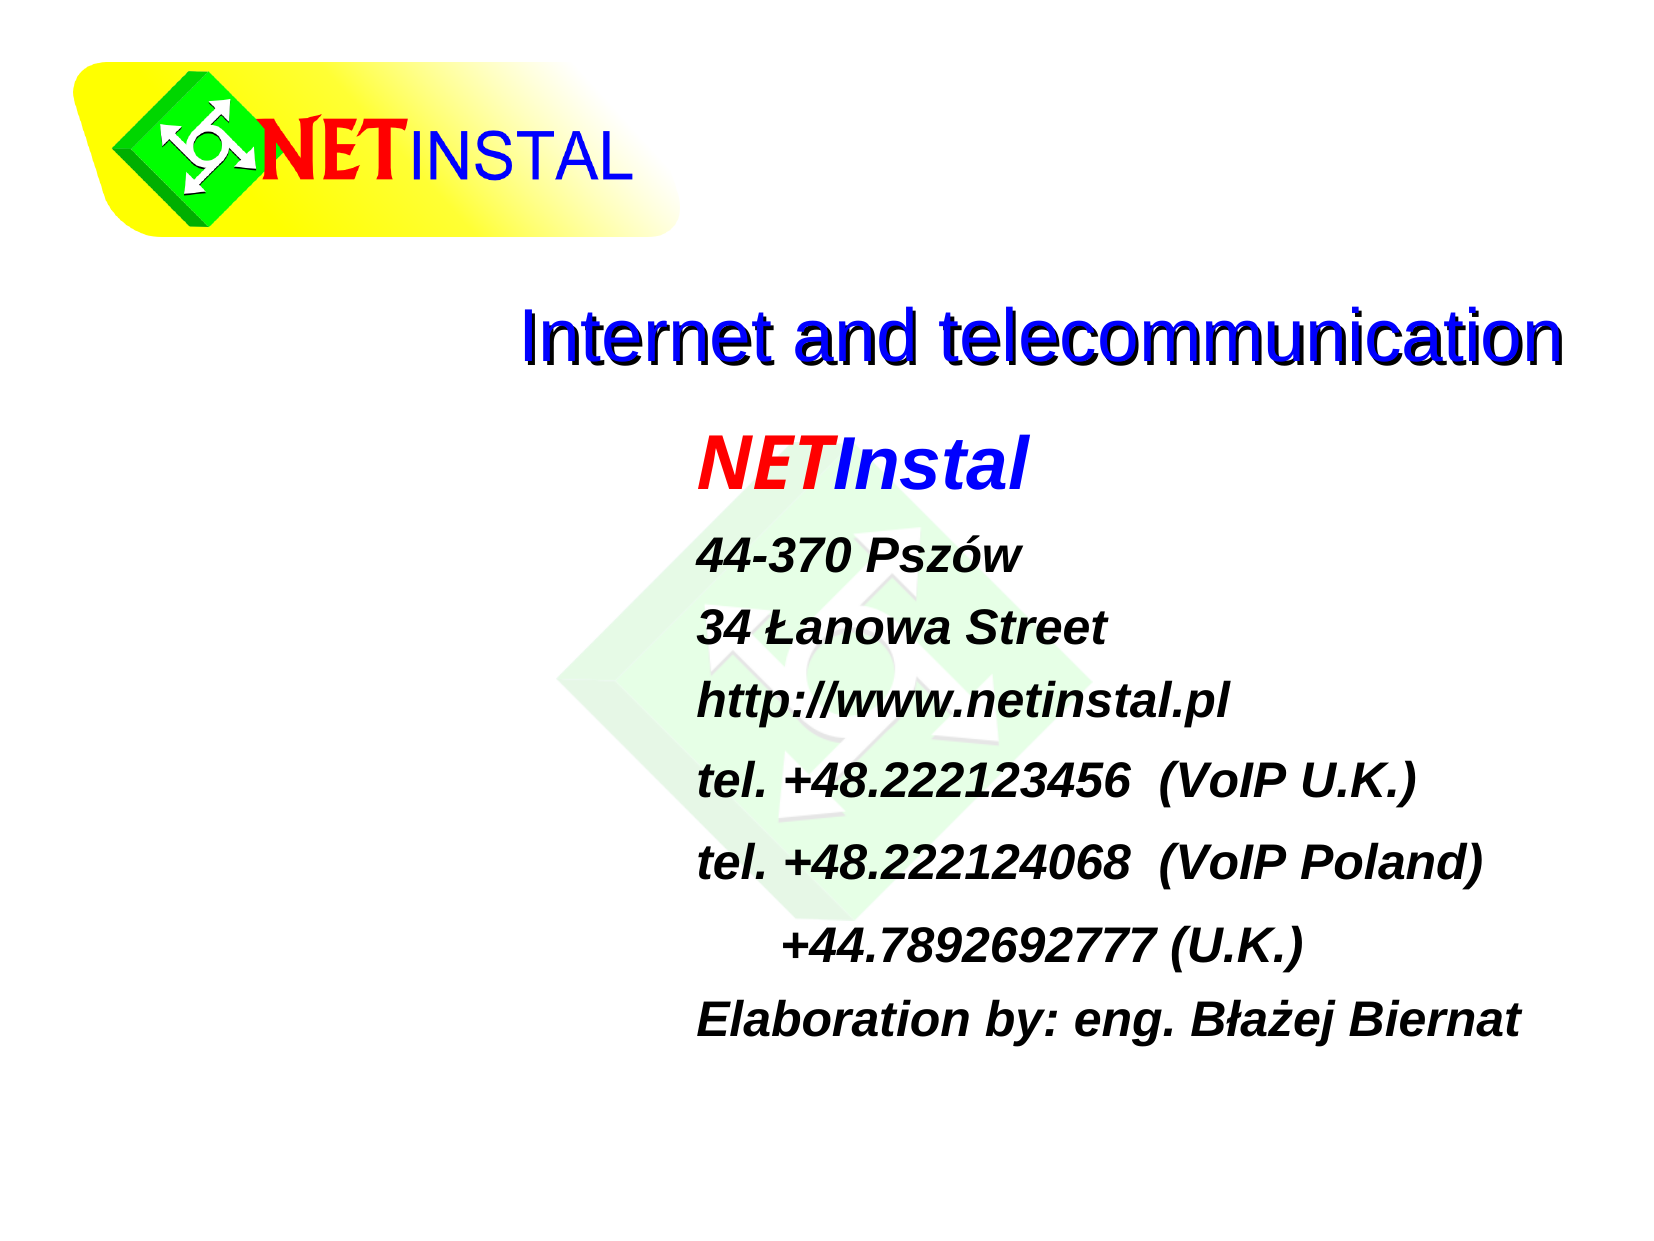

# Internet and telecommunication
NETInstal
44-370 Pszów
34 Łanowa Street
http://www.netinstal.pl
tel. +48.222123456 (VoIP U.K.)‏
tel. +48.222124068 (VoIP Poland)‏
 +44.7892692777 (U.K.)‏
Elaboration by: eng. Błażej Biernat